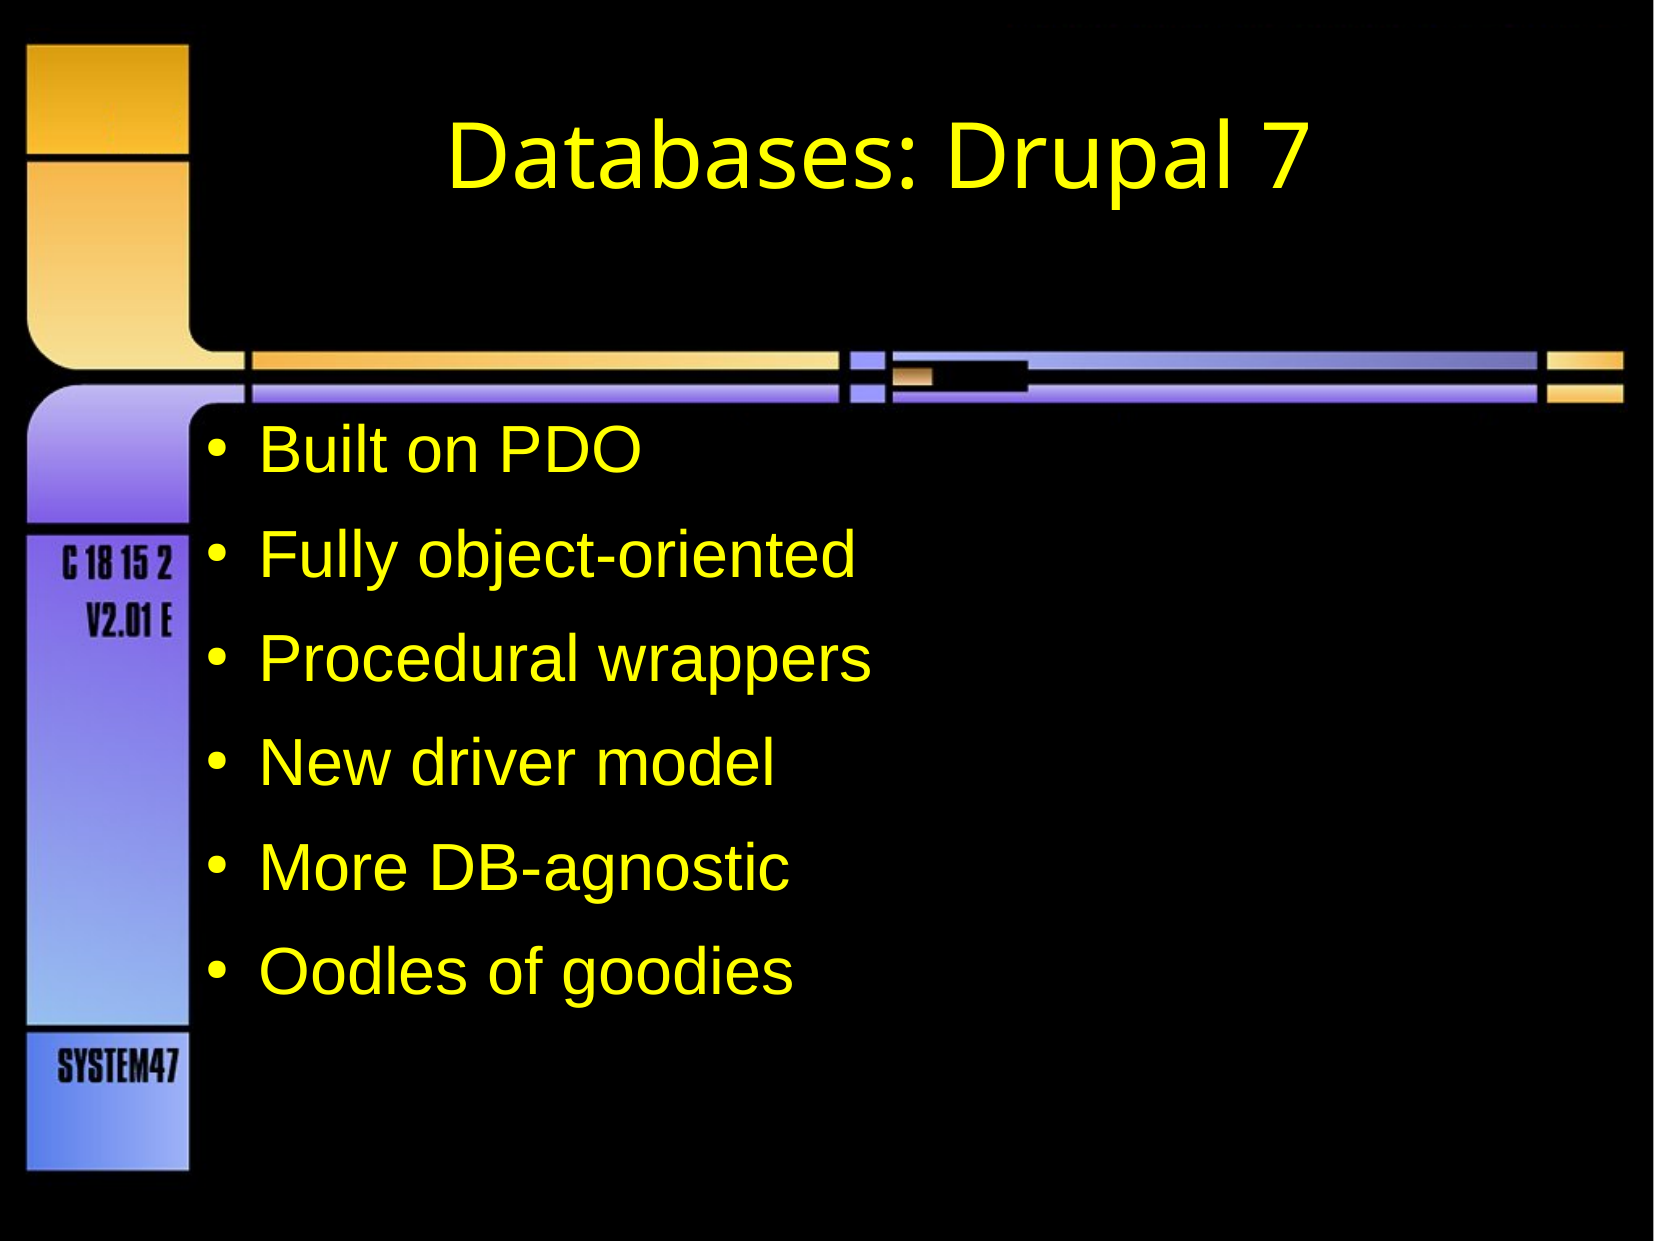

# Databases: Drupal 7
Built on PDO
Fully object-oriented
Procedural wrappers
New driver model
More DB-agnostic
Oodles of goodies